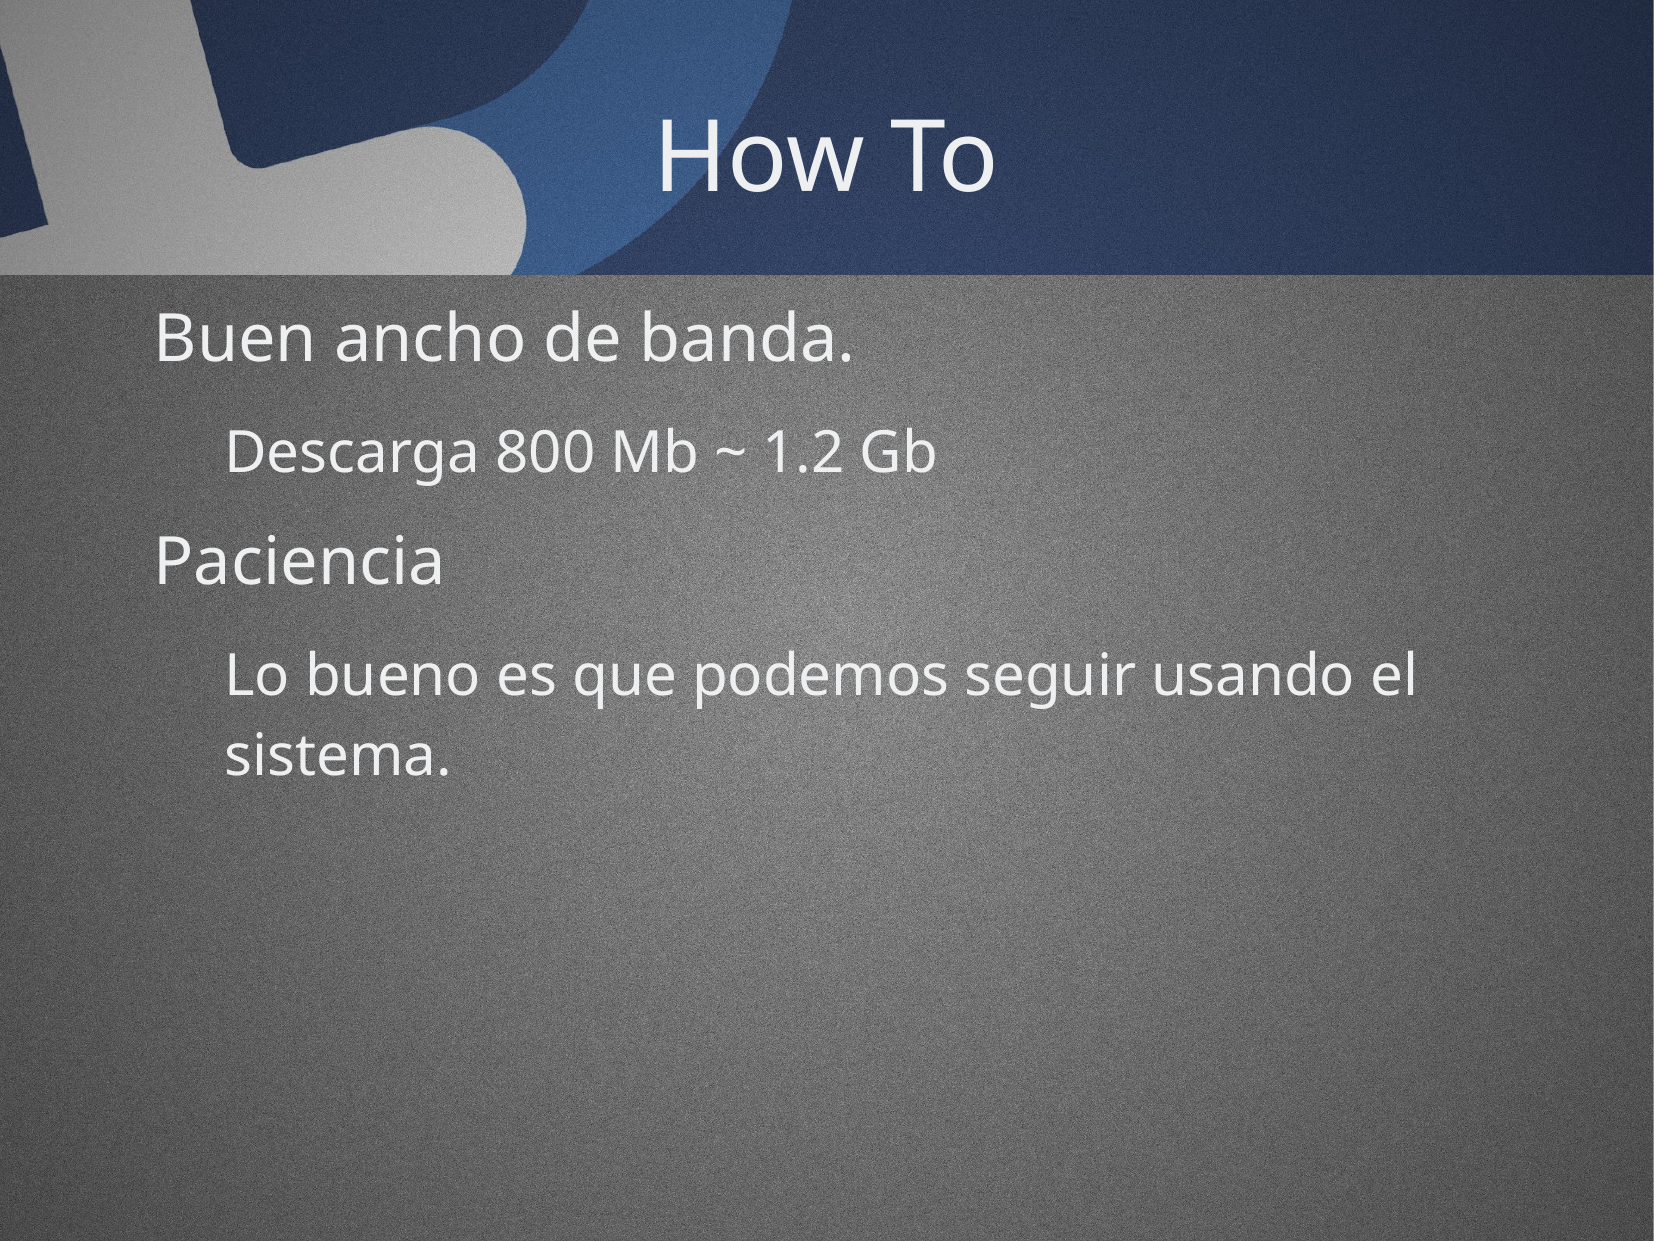

# How To
Buen ancho de banda.
Descarga 800 Mb ~ 1.2 Gb
Paciencia
Lo bueno es que podemos seguir usando el sistema.